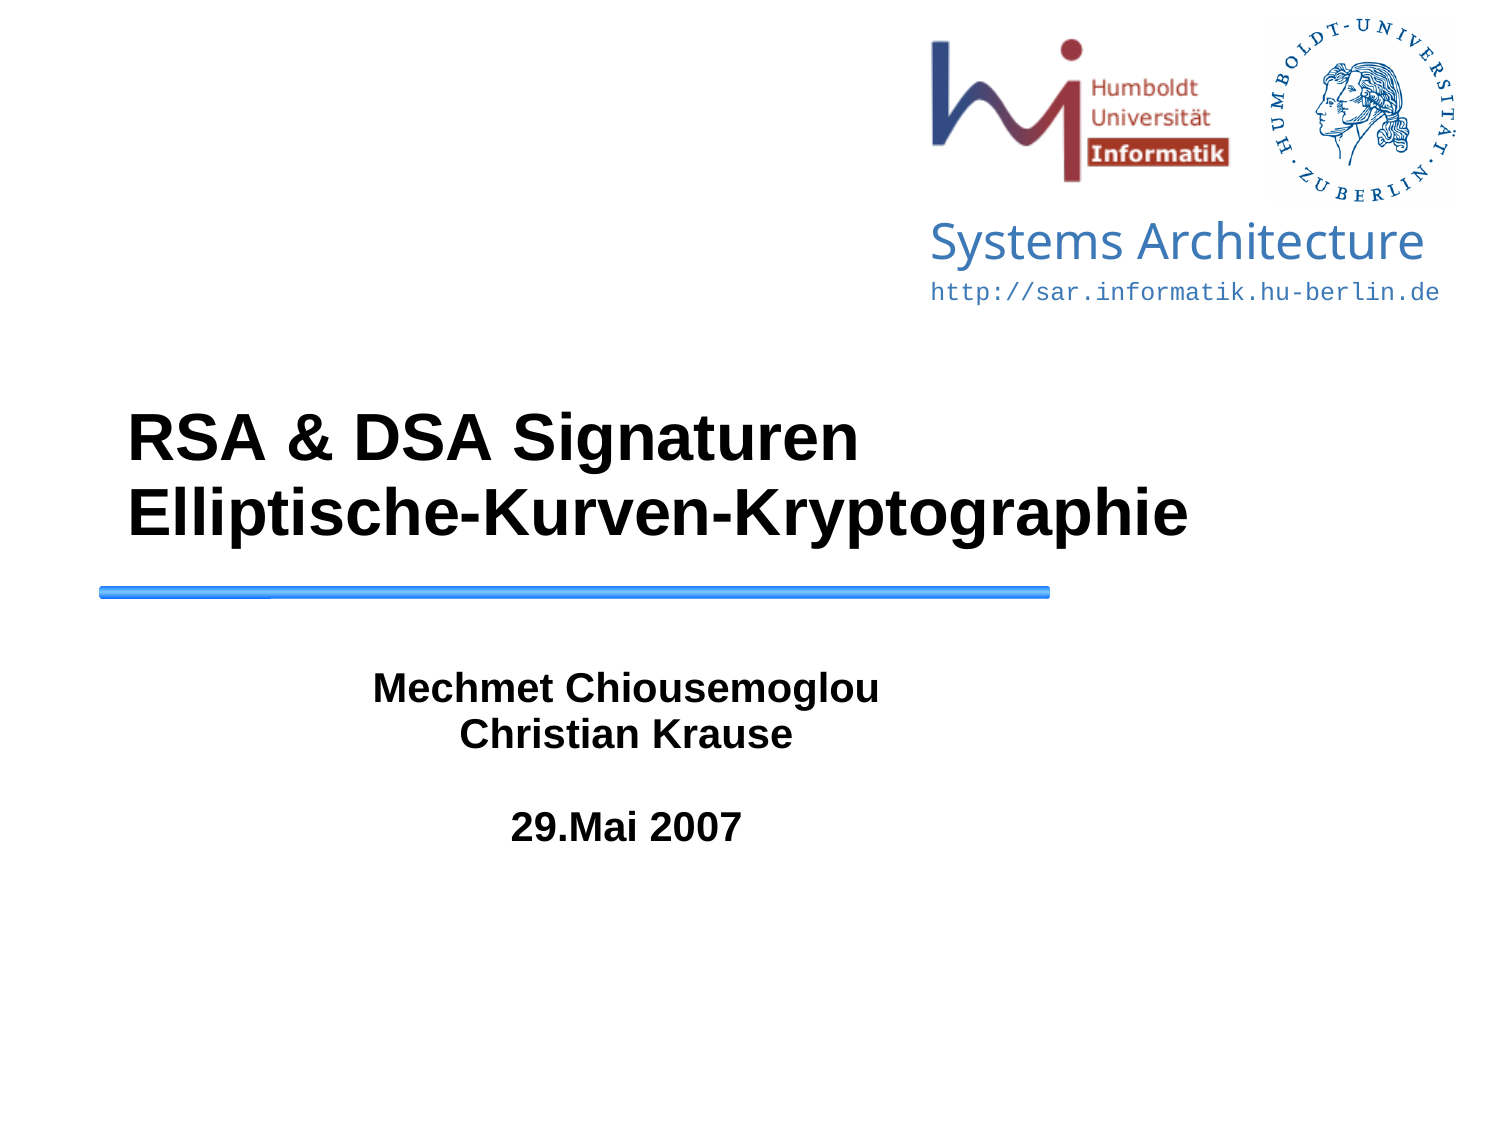

# RSA & DSA Signaturen Elliptische-Kurven-Kryptographie
Mechmet Chiousemoglou
Christian Krause
29.Mai 2007